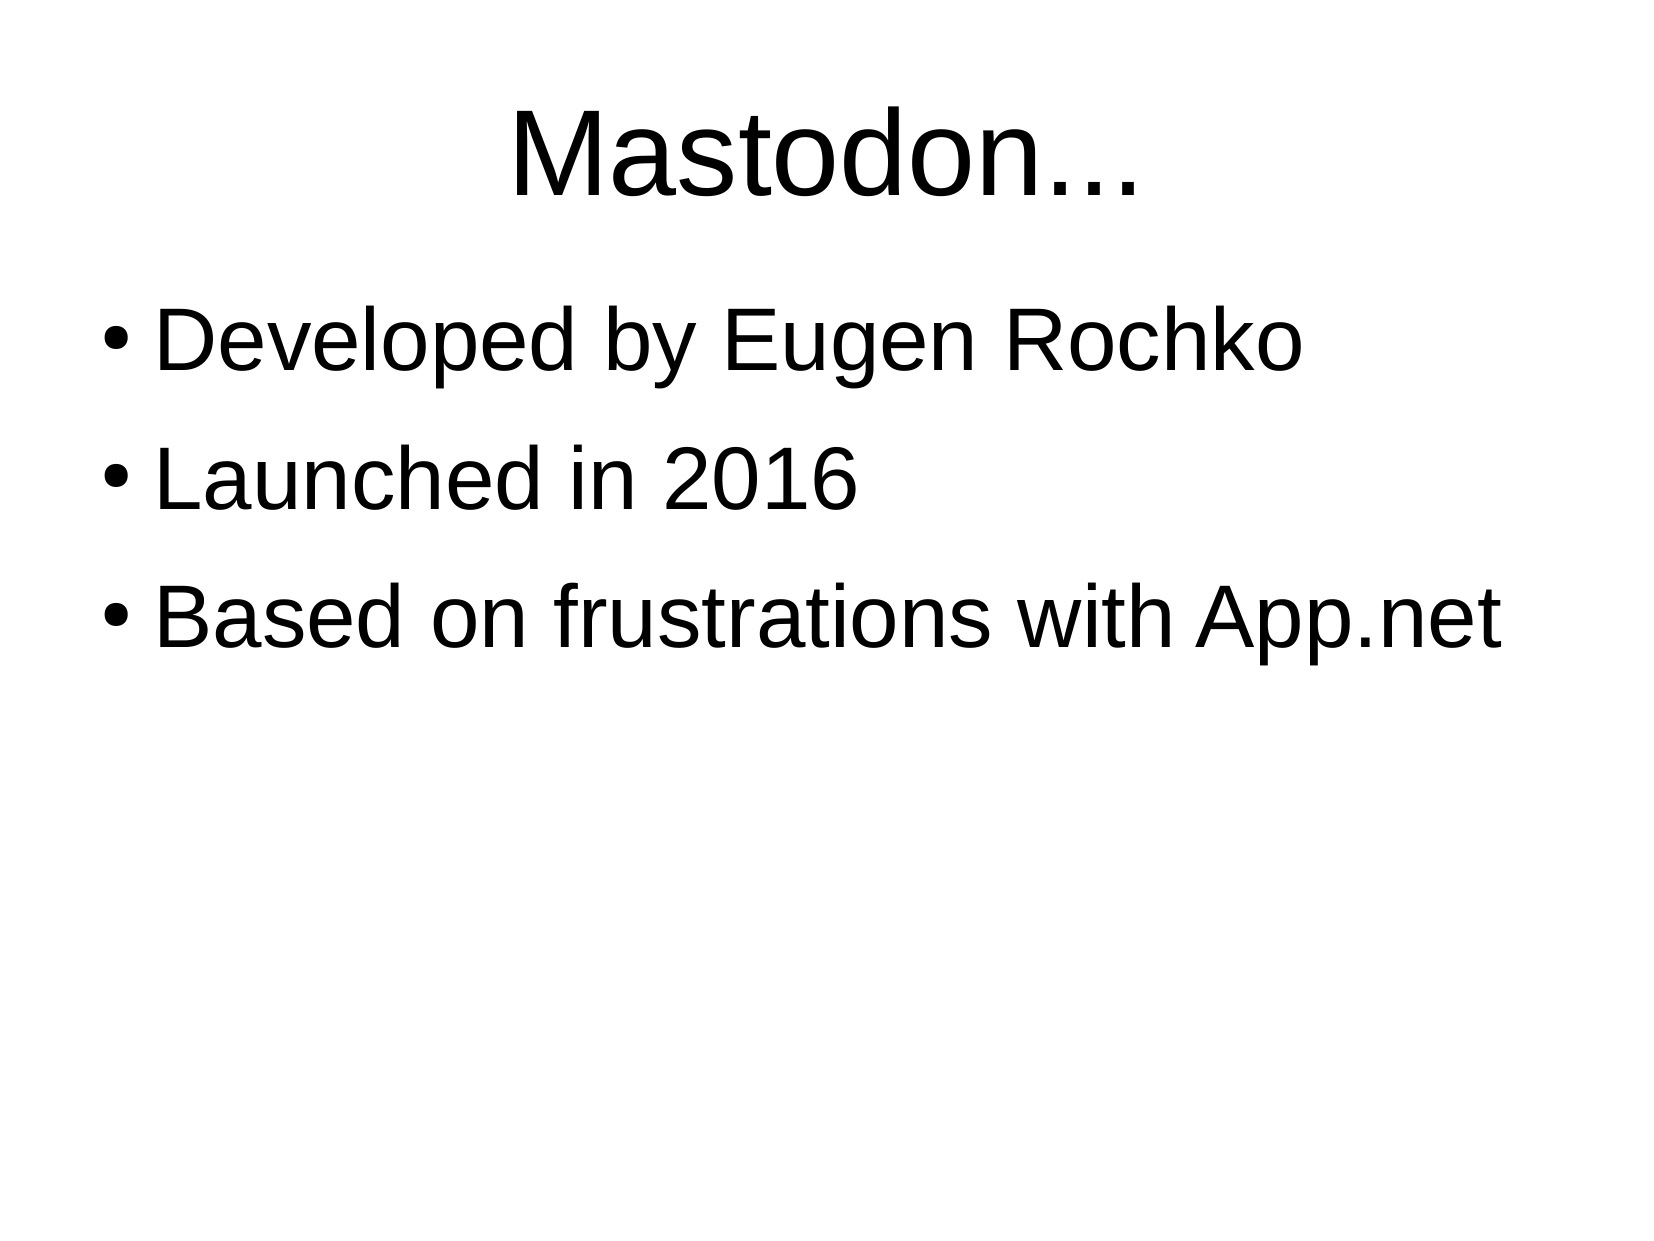

# Mastodon...
Developed by Eugen Rochko
Launched in 2016
Based on frustrations with App.net